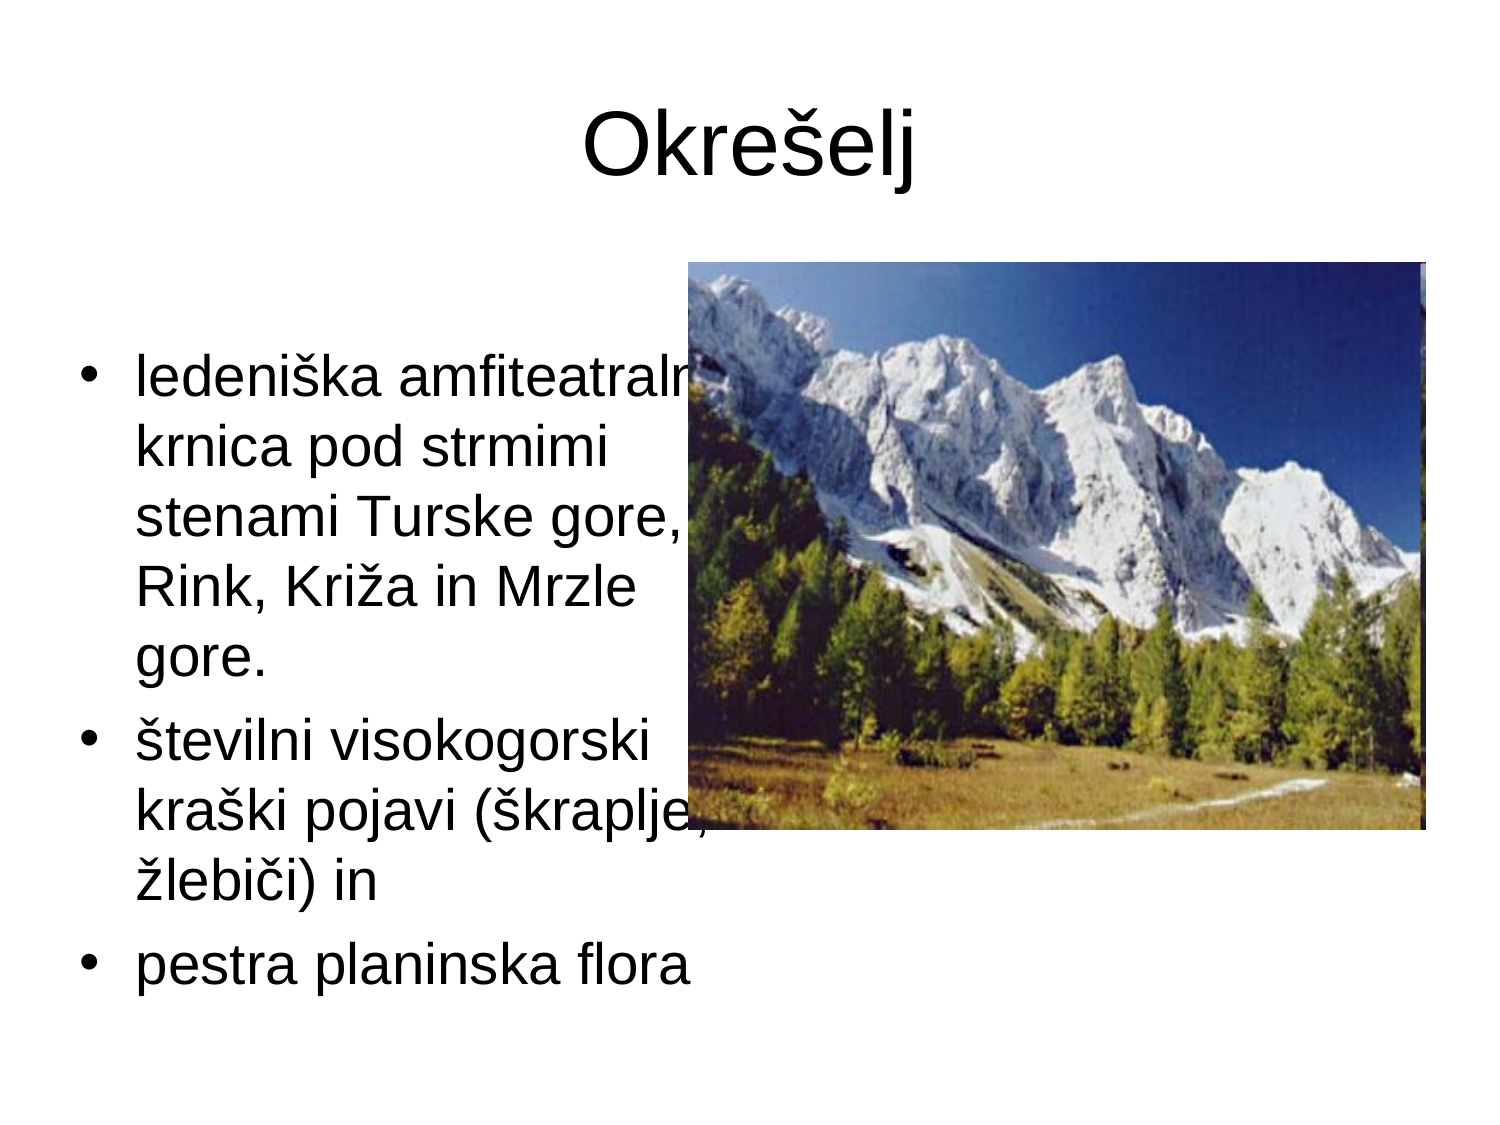

# Okrešelj
ledeniška amfiteatralna krnica pod strmimi stenami Turske gore, Rink, Križa in Mrzle gore.
številni visokogorski kraški pojavi (škraplje, žlebiči) in
pestra planinska flora